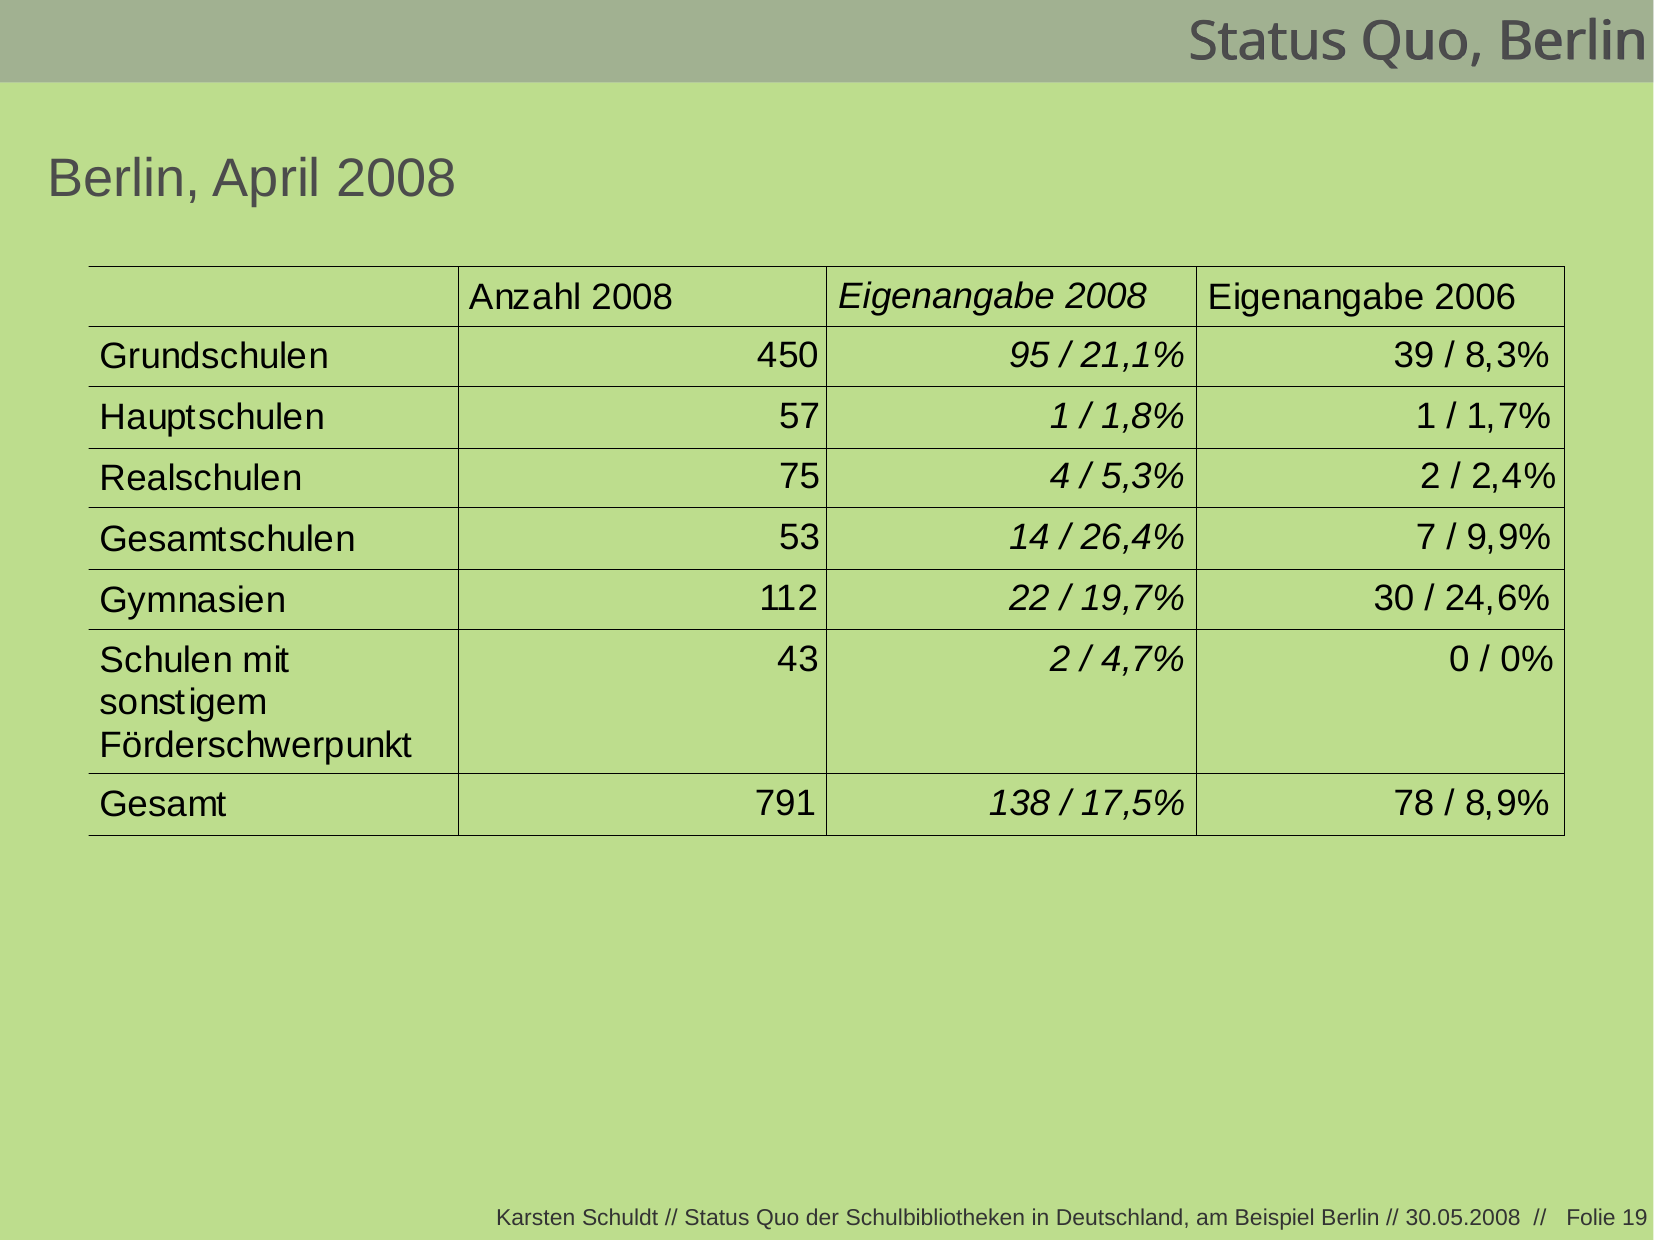

# Status Quo, Berlin
Berlin, April 2008
19